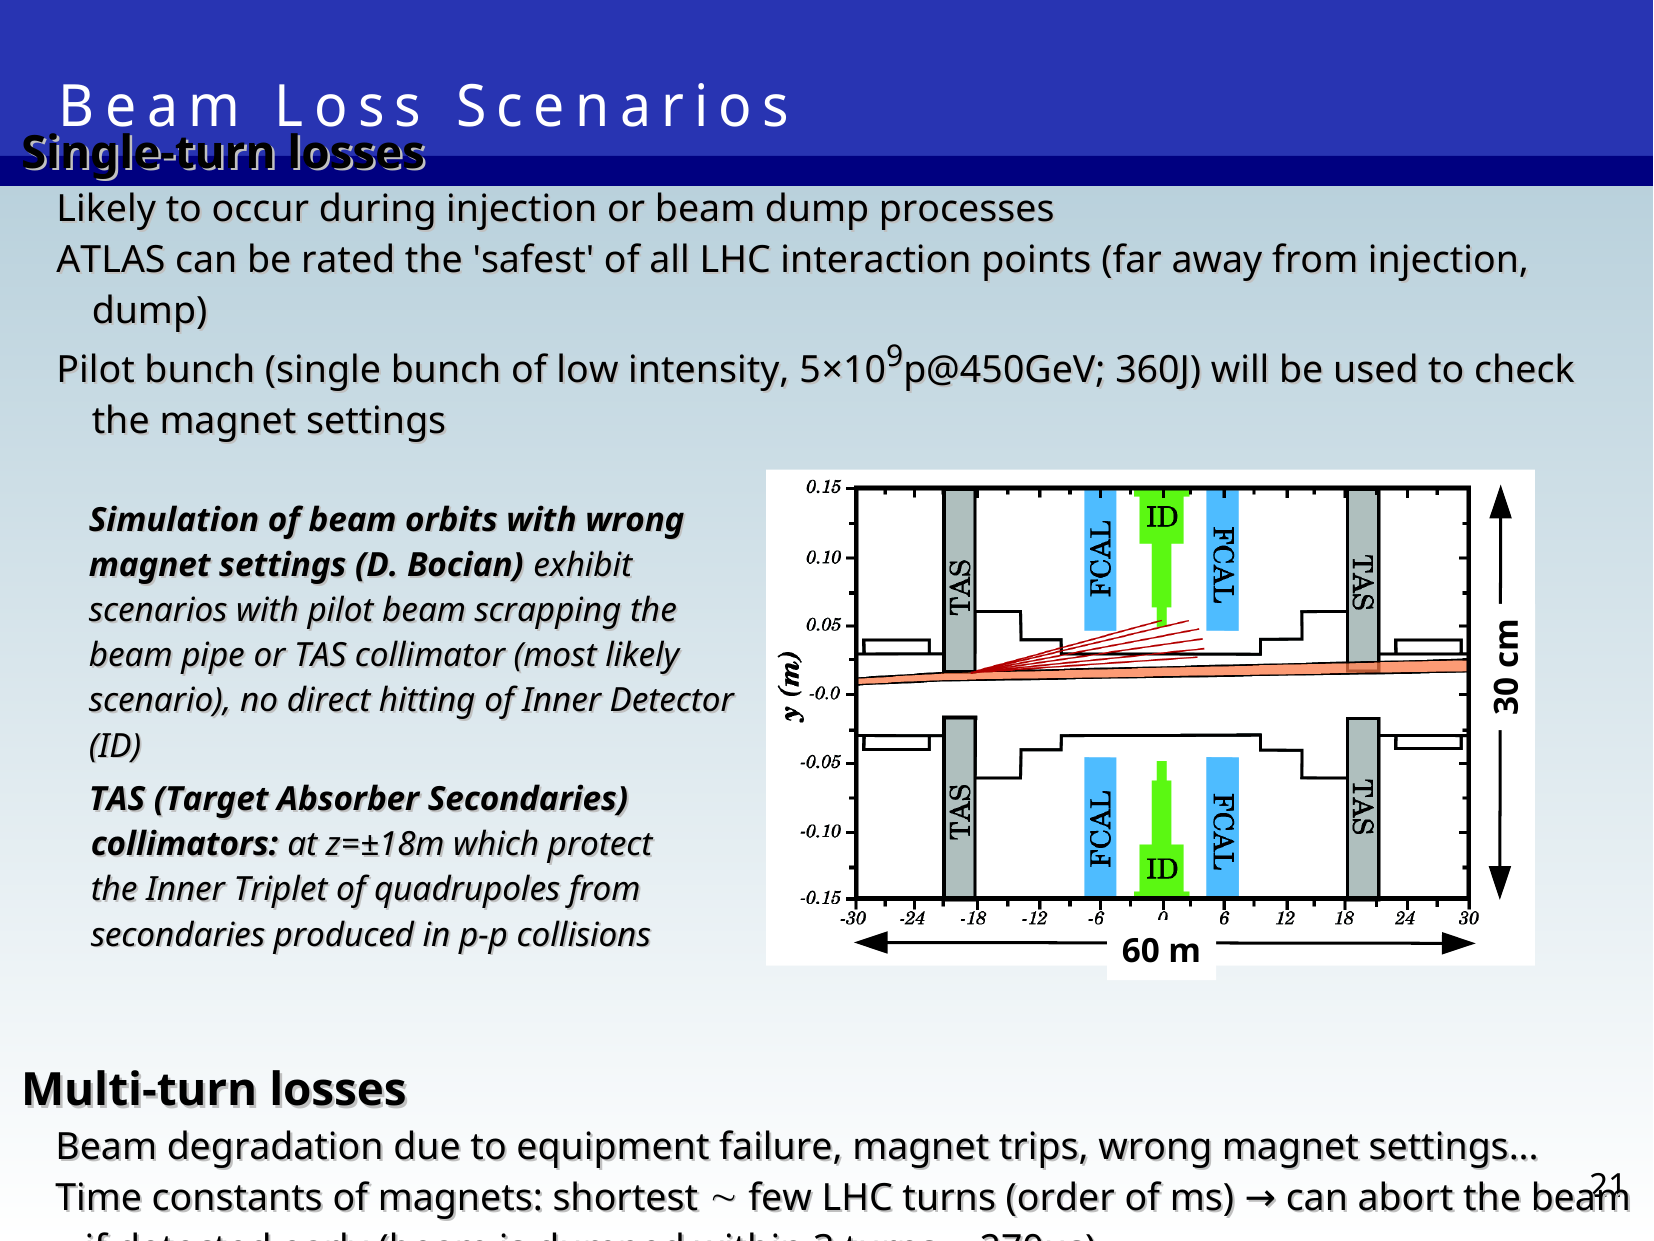

Beam Loss Scenarios
# Single-turn losses
Likely to occur during injection or beam dump processes
ATLAS can be rated the 'safest' of all LHC interaction points (far away from injection, dump)
Pilot bunch (single bunch of low intensity, 5×109p@450GeV; 360J) will be used to check the magnet settings
Multi-turn losses
Beam degradation due to equipment failure, magnet trips, wrong magnet settings...
Time constants of magnets: shortest ~ few LHC turns (order of ms) → can abort the beam if detected early (beam is dumped within 3 turns ~ 270μs)
30 cm
60 m
Simulation of beam orbits with wrong magnet settings (D. Bocian) exhibit scenarios with pilot beam scrapping the beam pipe or TAS collimator (most likely scenario), no direct hitting of Inner Detector (ID)
TAS (Target Absorber Secondaries) collimators: at z=±18m which protect the Inner Triplet of quadrupoles from secondaries produced in p-p collisions
21